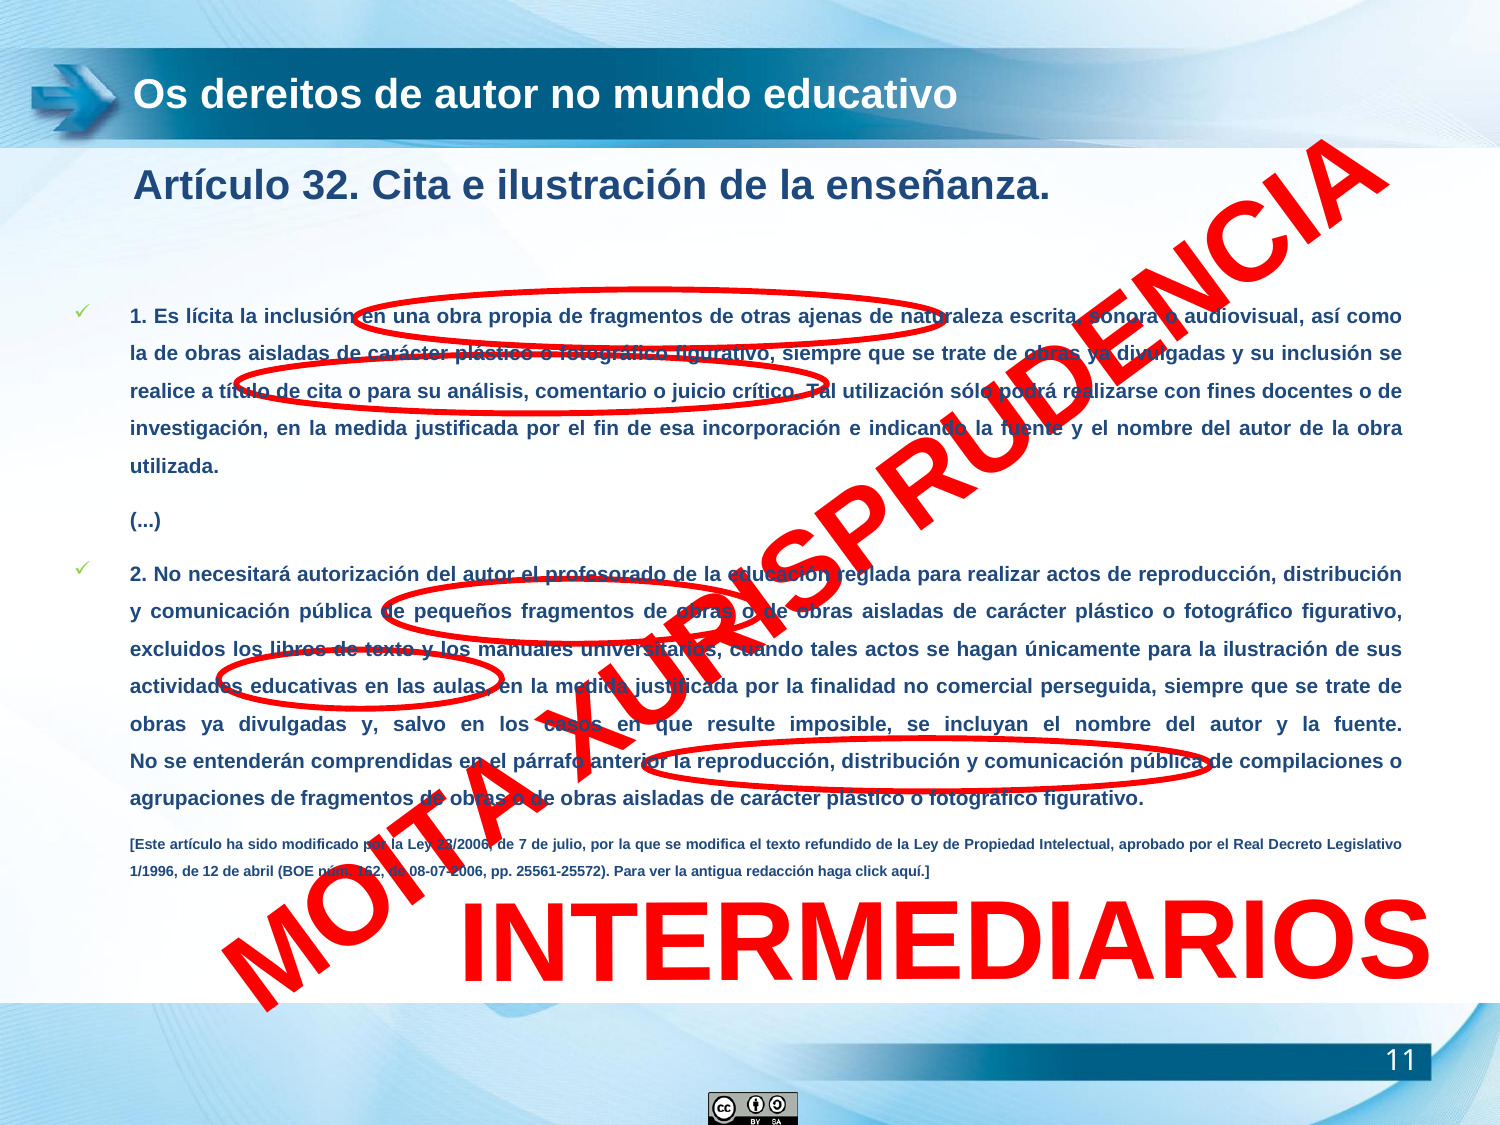

Os dereitos de autor no mundo educativo
Artículo 32. Cita e ilustración de la enseñanza.
1. Es lícita la inclusión en una obra propia de fragmentos de otras ajenas de naturaleza escrita, sonora o audiovisual, así como la de obras aisladas de carácter plástico o fotográfico figurativo, siempre que se trate de obras ya divulgadas y su inclusión se realice a título de cita o para su análisis, comentario o juicio crítico. Tal utilización sólo podrá realizarse con fines docentes o de investigación, en la medida justificada por el fin de esa incorporación e indicando la fuente y el nombre del autor de la obra utilizada.
(...)
2. No necesitará autorización del autor el profesorado de la educación reglada para realizar actos de reproducción, distribución y comunicación pública de pequeños fragmentos de obras o de obras aisladas de carácter plástico o fotográfico figurativo, excluidos los libros de texto y los manuales universitarios, cuando tales actos se hagan únicamente para la ilustración de sus actividades educativas en las aulas, en la medida justificada por la finalidad no comercial perseguida, siempre que se trate de obras ya divulgadas y, salvo en los casos en que resulte imposible, se incluyan el nombre del autor y la fuente.
No se entenderán comprendidas en el párrafo anterior la reproducción, distribución y comunicación pública de compilaciones o agrupaciones de fragmentos de obras o de obras aisladas de carácter plástico o fotográfico figurativo.
[Este artículo ha sido modificado por la Ley 23/2006, de 7 de julio, por la que se modifica el texto refundido de la Ley de Propiedad Intelectual, aprobado por el Real Decreto Legislativo 1/1996, de 12 de abril (BOE núm. 162, de 08-07-2006, pp. 25561-25572). Para ver la antigua redacción haga click aquí.]
MOITA XURISPRUDENCIA
INTERMEDIARIOS